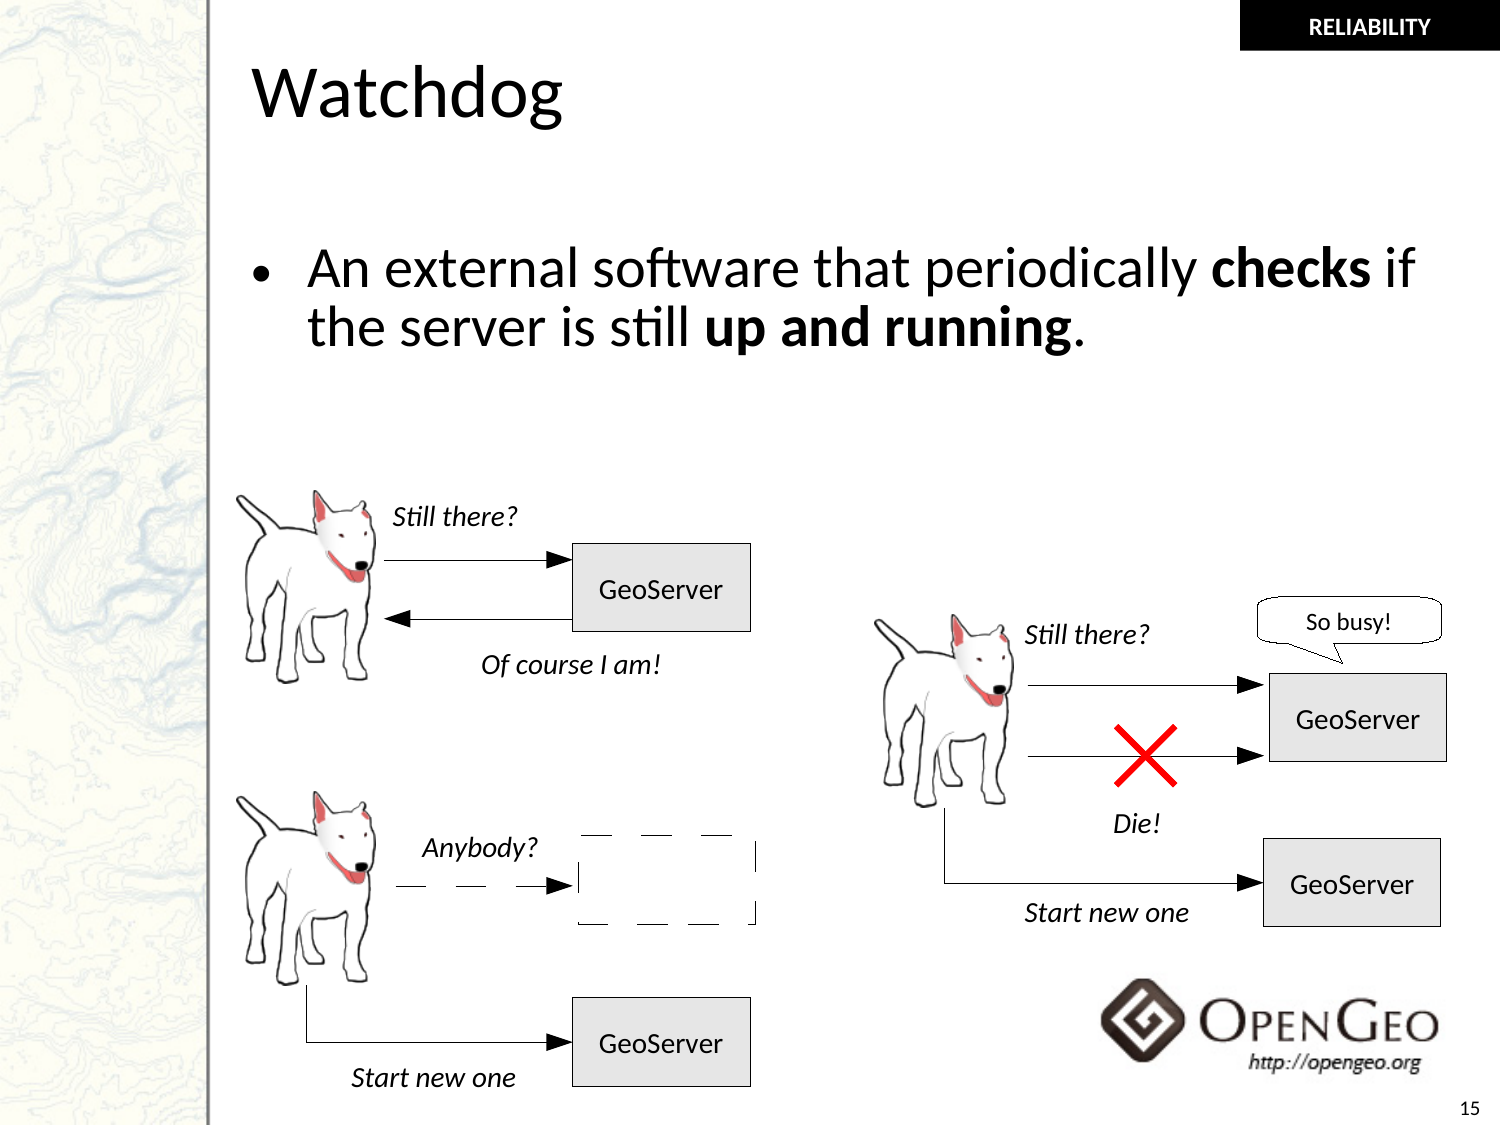

RELIABILITY
# Watchdog
An external software that periodically checks if the server is still up and running.
Still there?
GeoServer
So busy!
Still there?
Of course I am!
GeoServer
GeoServer
Die!
Anybody?
GeoServer
GeoServer
Start new one
GeoServer
Start new one